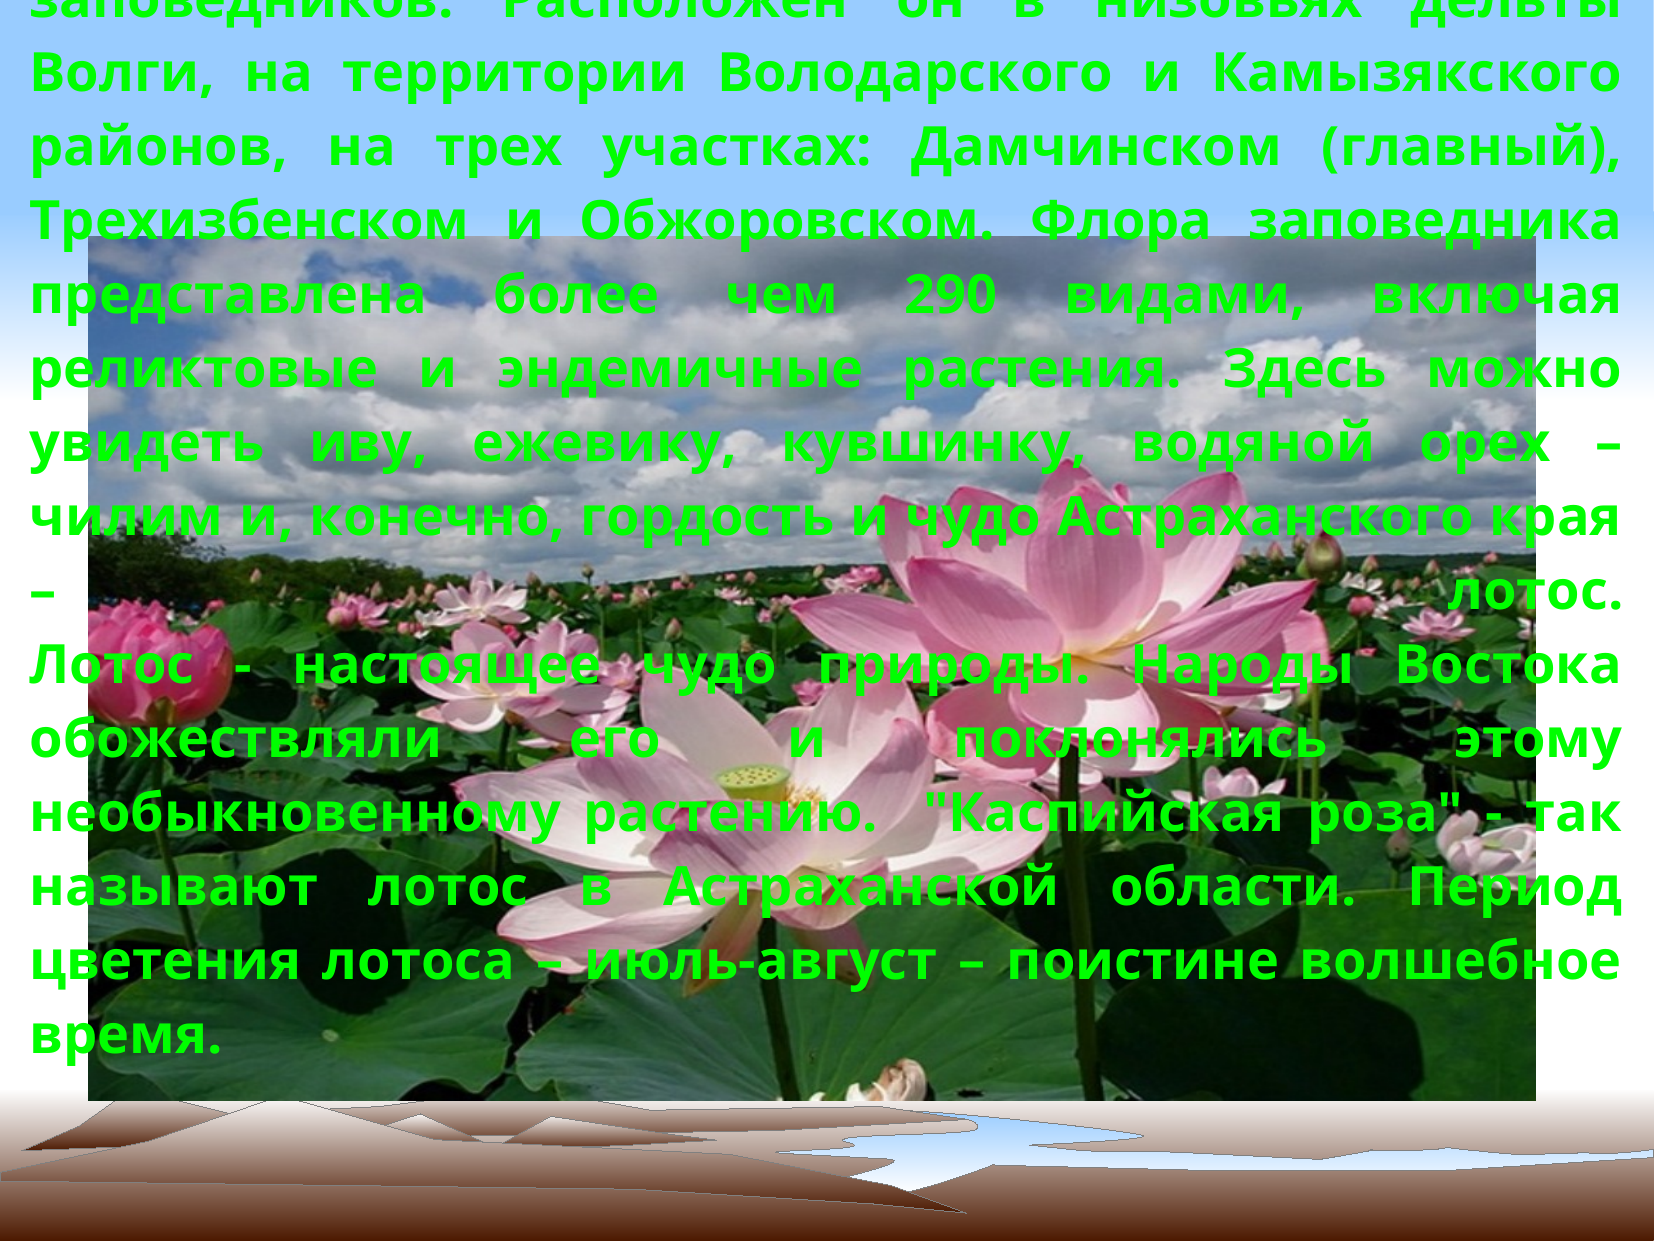

# Астраханский государственный природный биосферный заповедник Был создан в 1919 году. Это один из первых советских заповедников. Расположен он в низовьях дельты Волги, на территории Володарского и Камызякского районов, на трех участках: Дамчинском (главный), Трехизбенском и Обжоровском. Флора заповедника представлена более чем 290 видами, включая реликтовые и эндемичные растения. Здесь можно увидеть иву, ежевику, кувшинку, водяной орех – чилим и, конечно, гордость и чудо Астраханского края – лотос. Лотос - настоящее чудо природы. Народы Востока обожествляли его и поклонялись этому необыкновенному растению. "Каспийская роза" - так называют лотос в Астраханской области. Период цветения лотоса – июль-август – поистине волшебное время.